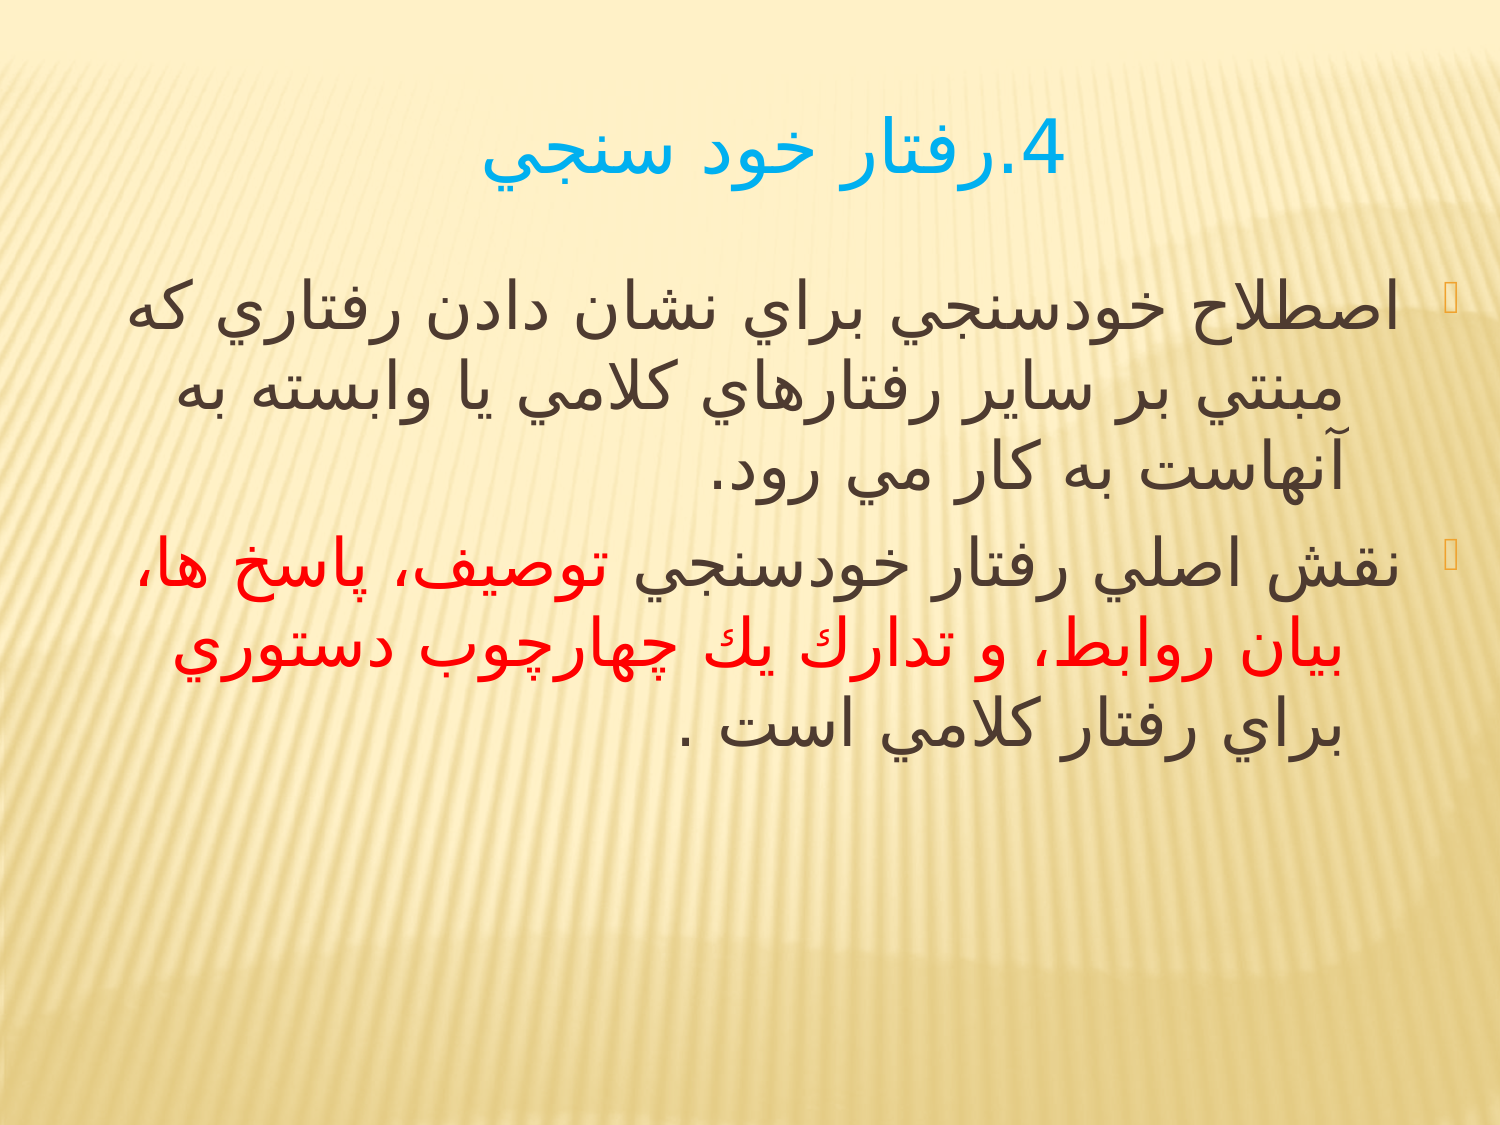

# 4.رفتار خود سنجي
اصطلاح خودسنجي براي نشان دادن رفتاري كه مبنتي بر ساير رفتارهاي كلامي يا وابسته به آنهاست به كار مي رود.
نقش اصلي رفتار خودسنجي توصيف، پاسخ ها، بيان روابط، و تدارك يك چهارچوب دستوري براي رفتار كلامي است .